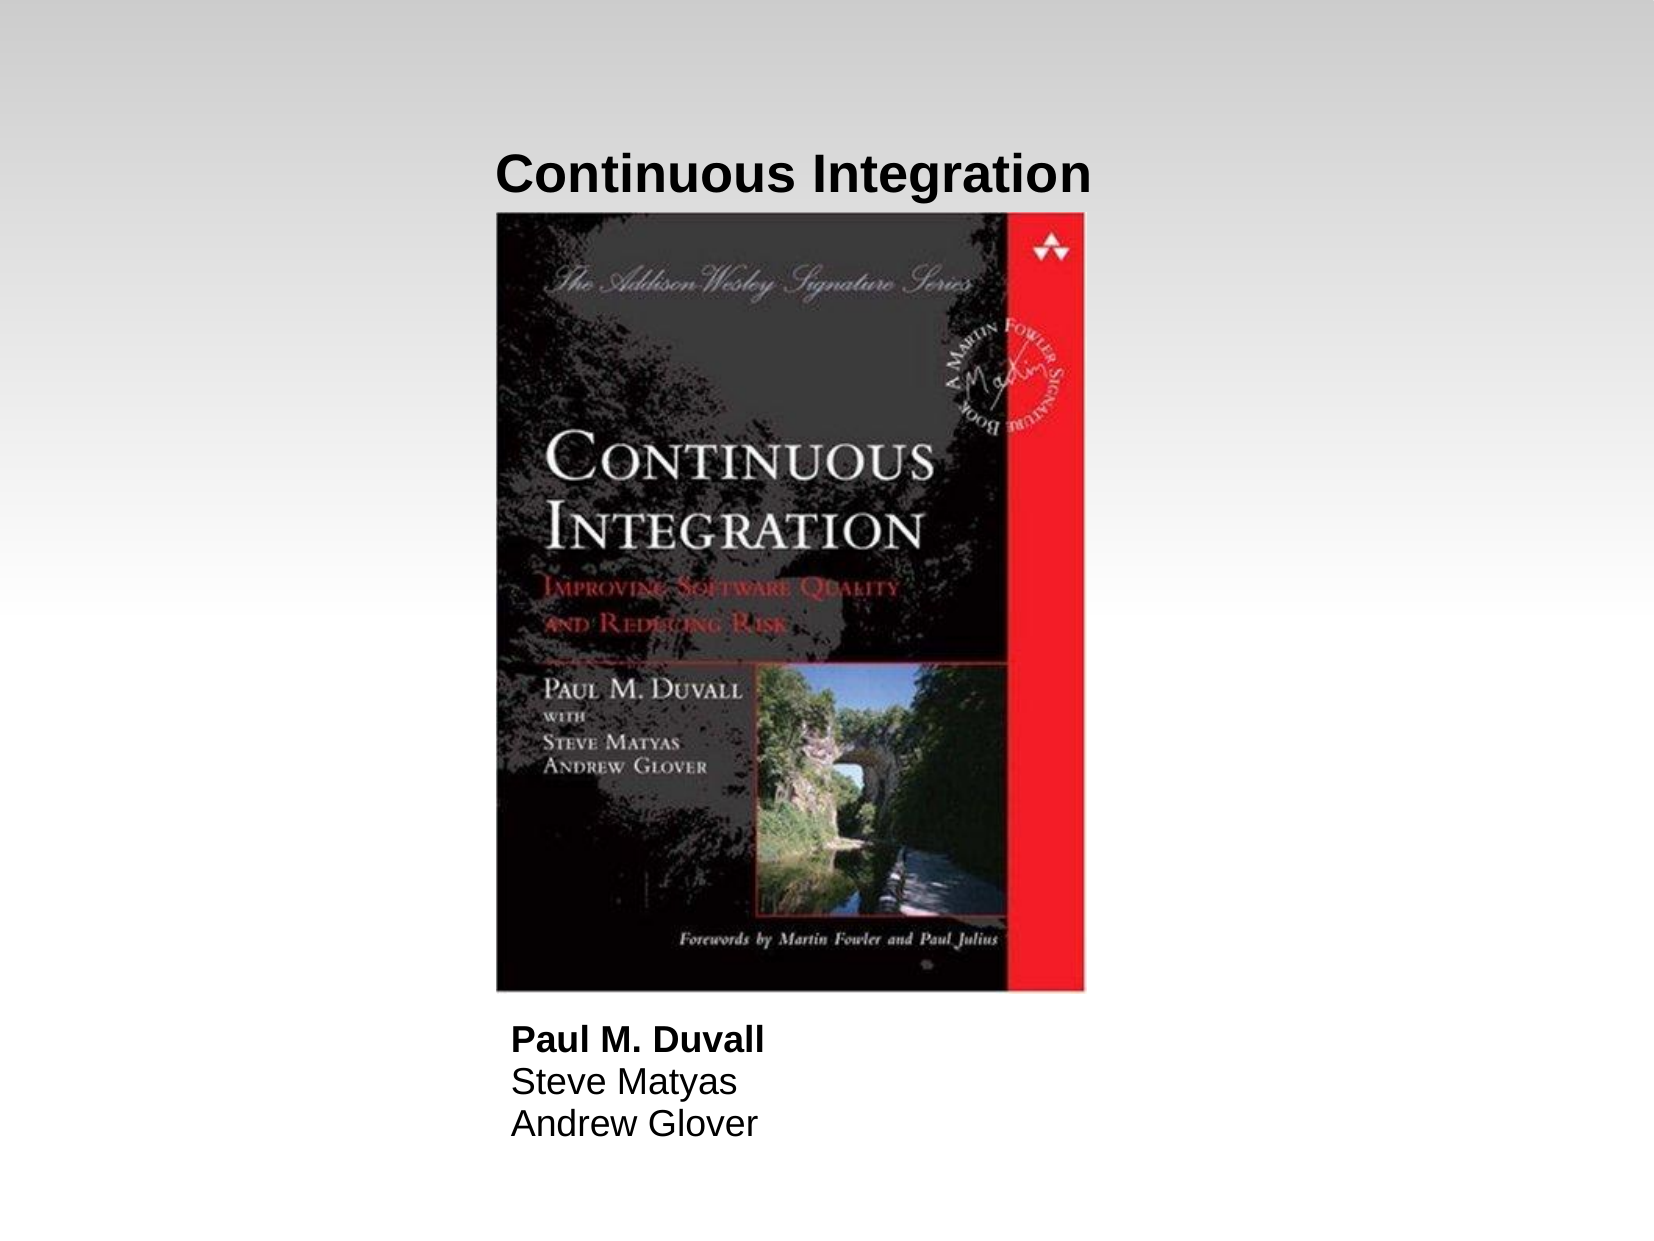

Continuous Integration
Paul M. Duvall
Steve Matyas
Andrew Glover